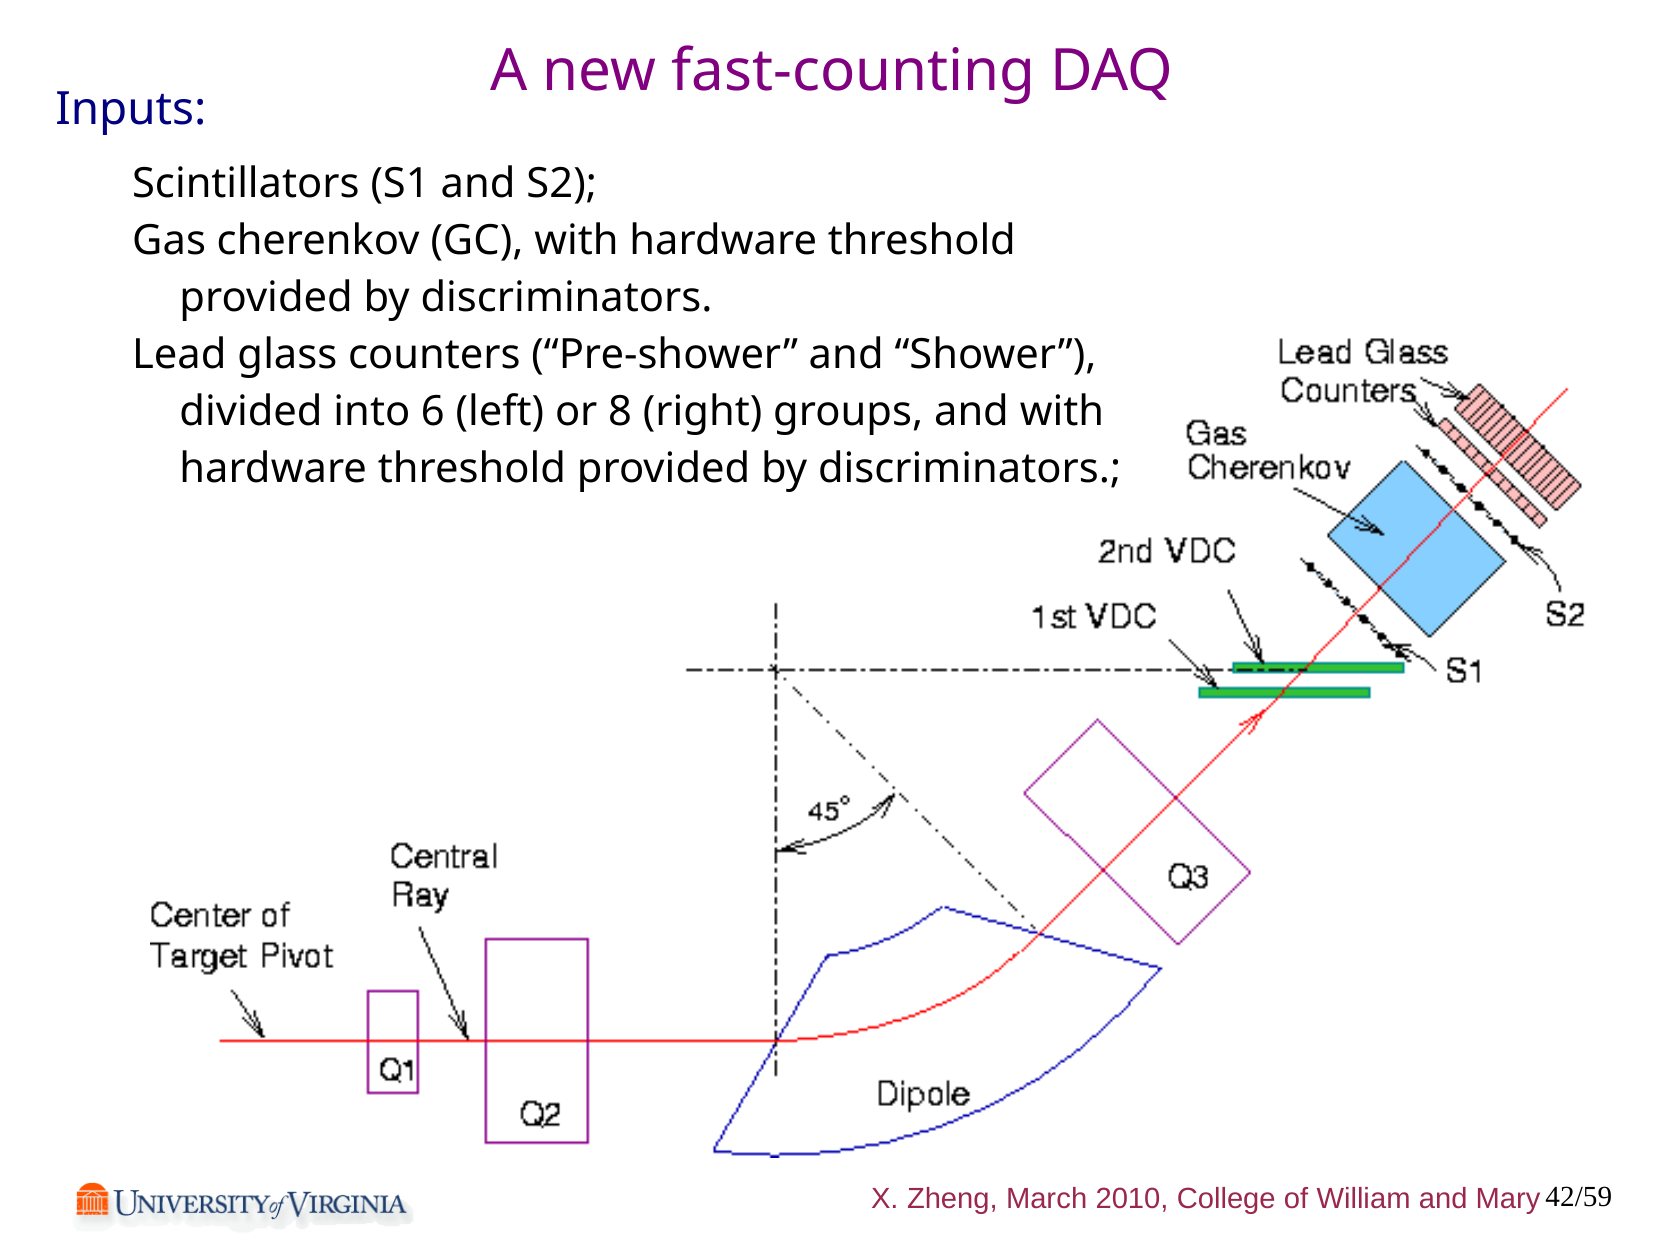

A new fast-counting DAQ
# Inputs:
Scintillators (S1 and S2);
Gas cherenkov (GC), with hardware threshold provided by discriminators.
Lead glass counters (“Pre-shower” and “Shower”), divided into 6 (left) or 8 (right) groups, and with hardware threshold provided by discriminators.;